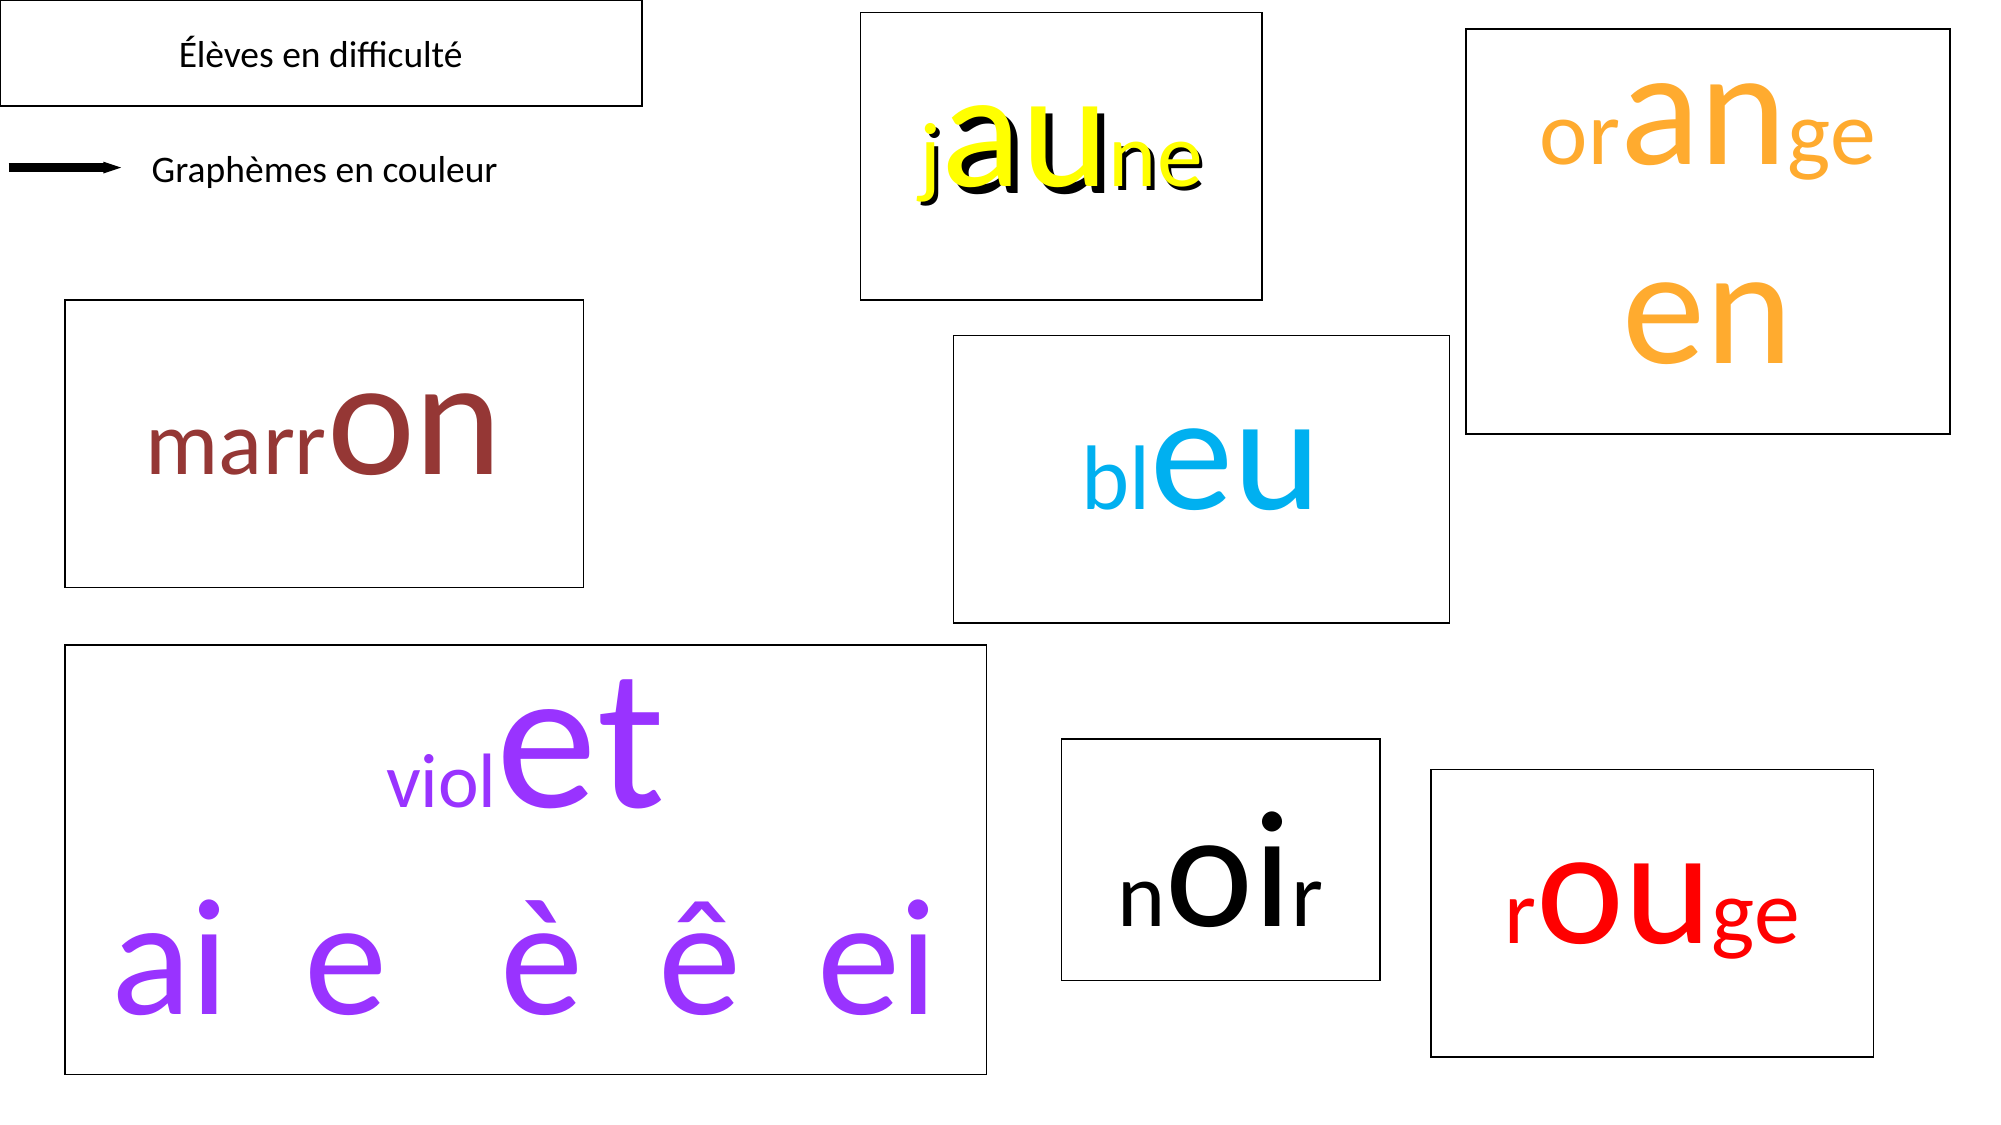

Élèves en difficulté
jaune
orange
en
Graphèmes en couleur
marron
bleu
violet
ai e è ê ei
noir
rouge